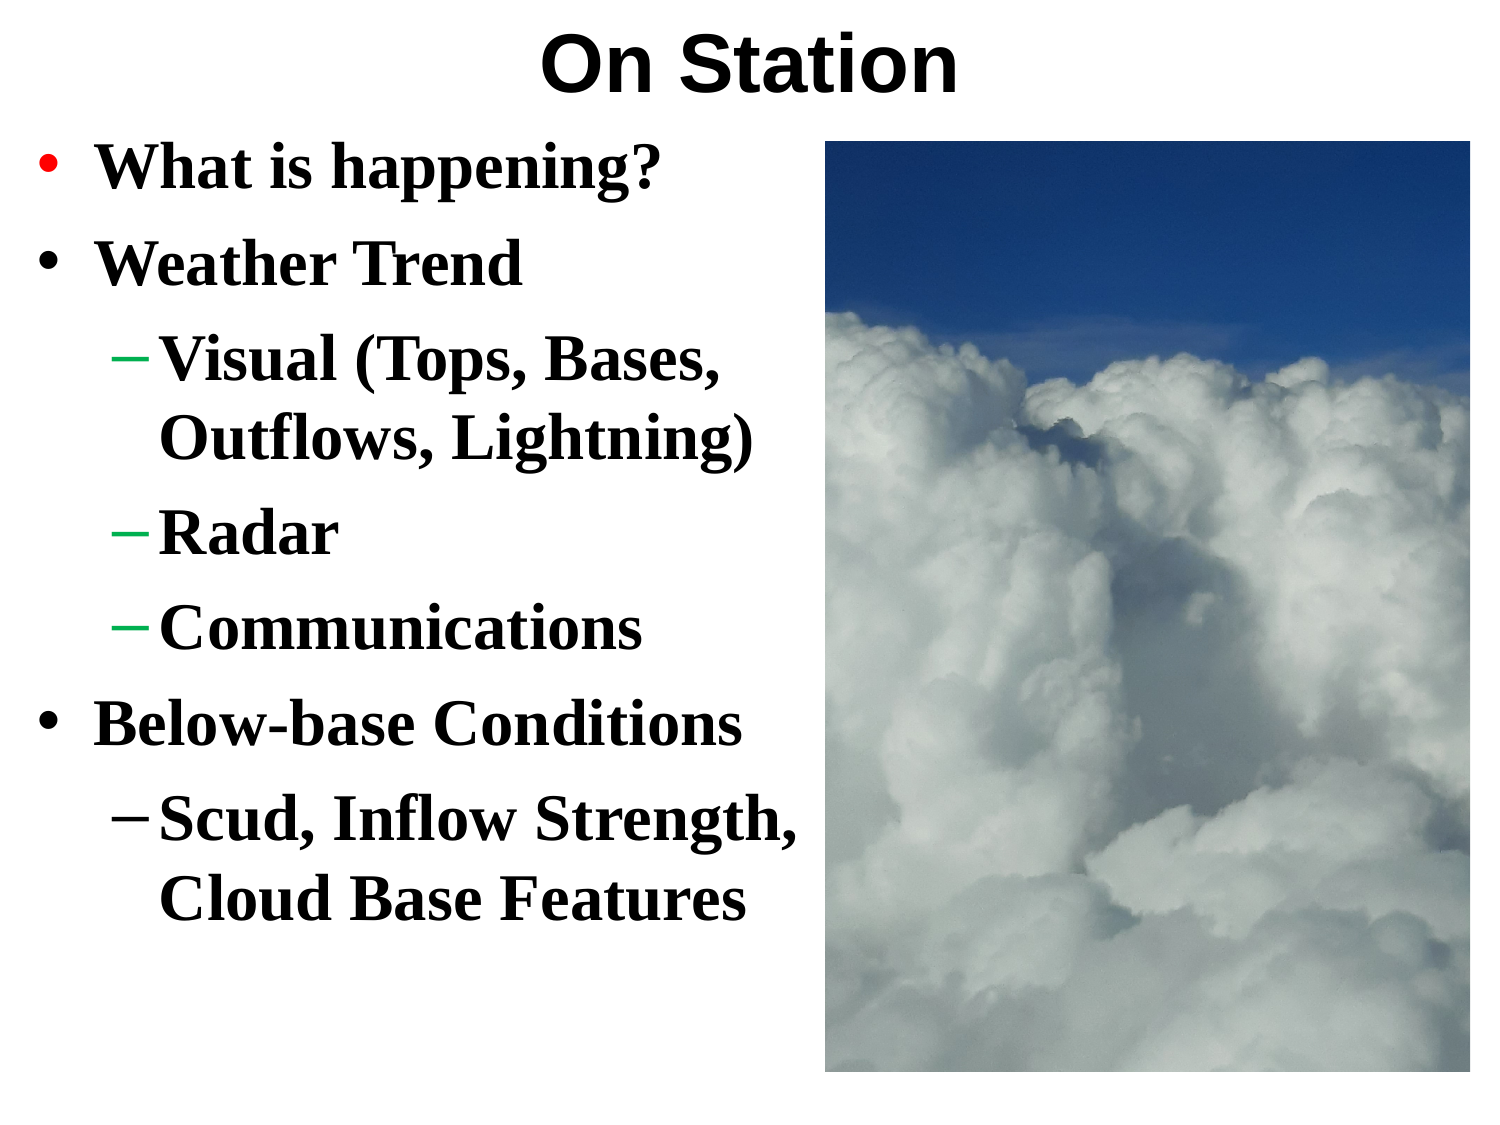

On Station
What is happening?
Weather Trend
Visual (Tops, Bases, Outflows, Lightning)
Radar
Communications
Below-base Conditions
Scud, Inflow Strength, Cloud Base Features